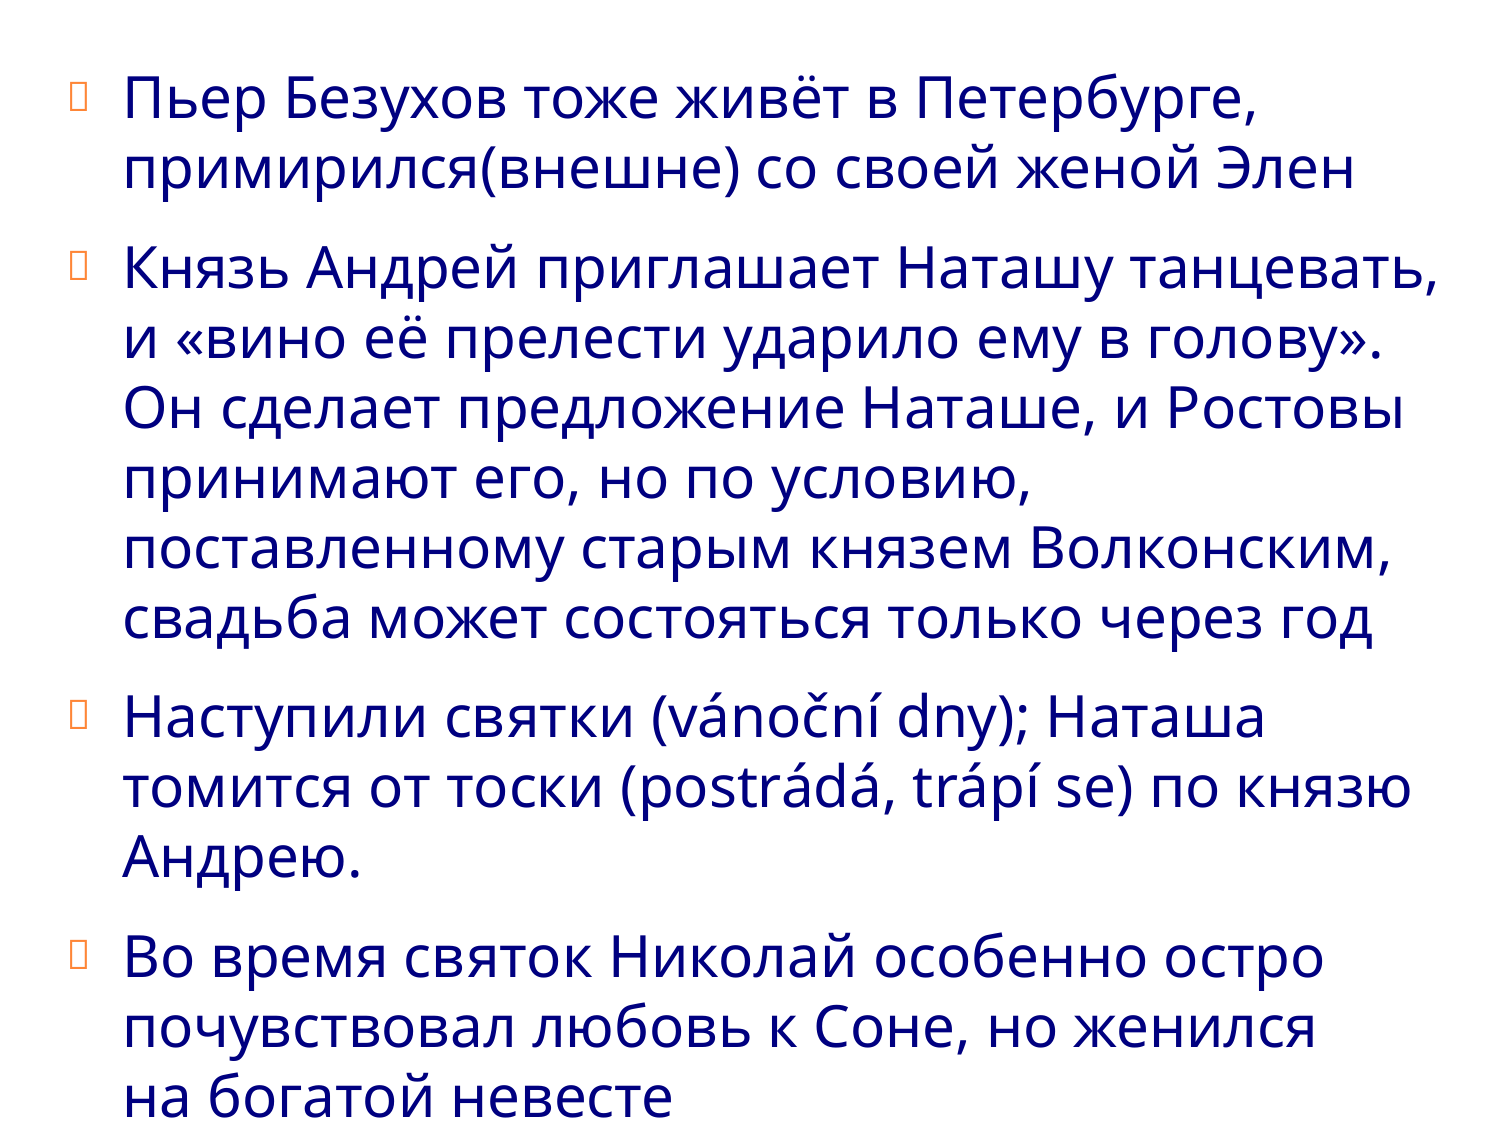

# Пьер Безухов тоже живёт в Петербурге, примирился(внешне) со своей женой Элен
Князь Андрей приглашает Наташу танцевать, и «вино её прелести ударило ему в голову». Он сделает предложение Наташе, и Ростовы принимают его, но по условию, поставленному старым князем Волконским, свадьба может состояться только через год
Наступили святки (vánoční dny); Наташа томится от тоски (postrádá, trápí se) по князю Андрею.
Во время святок Николай особенно остро почувствовал любовь к Соне, но женился на богатой невесте